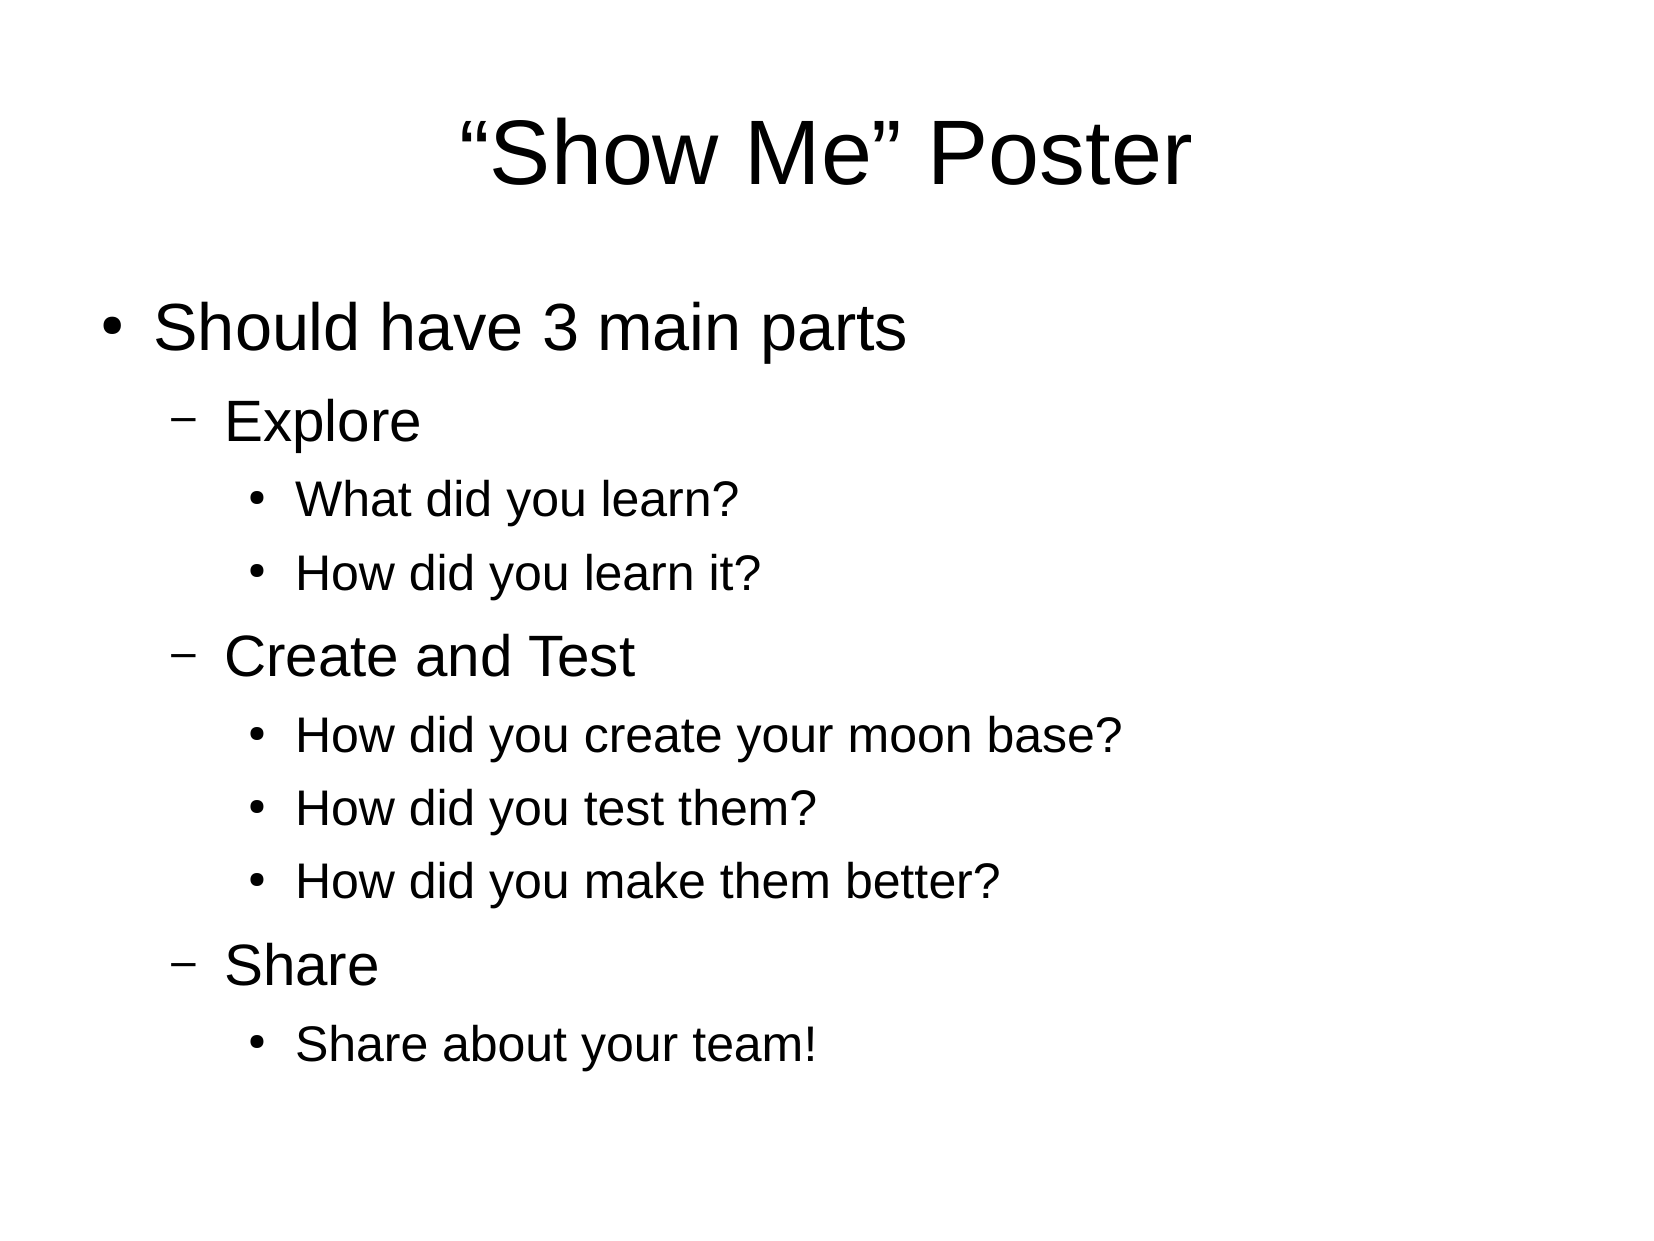

# “Show Me” Poster
Should have 3 main parts
Explore
What did you learn?
How did you learn it?
Create and Test
How did you create your moon base?
How did you test them?
How did you make them better?
Share
Share about your team!